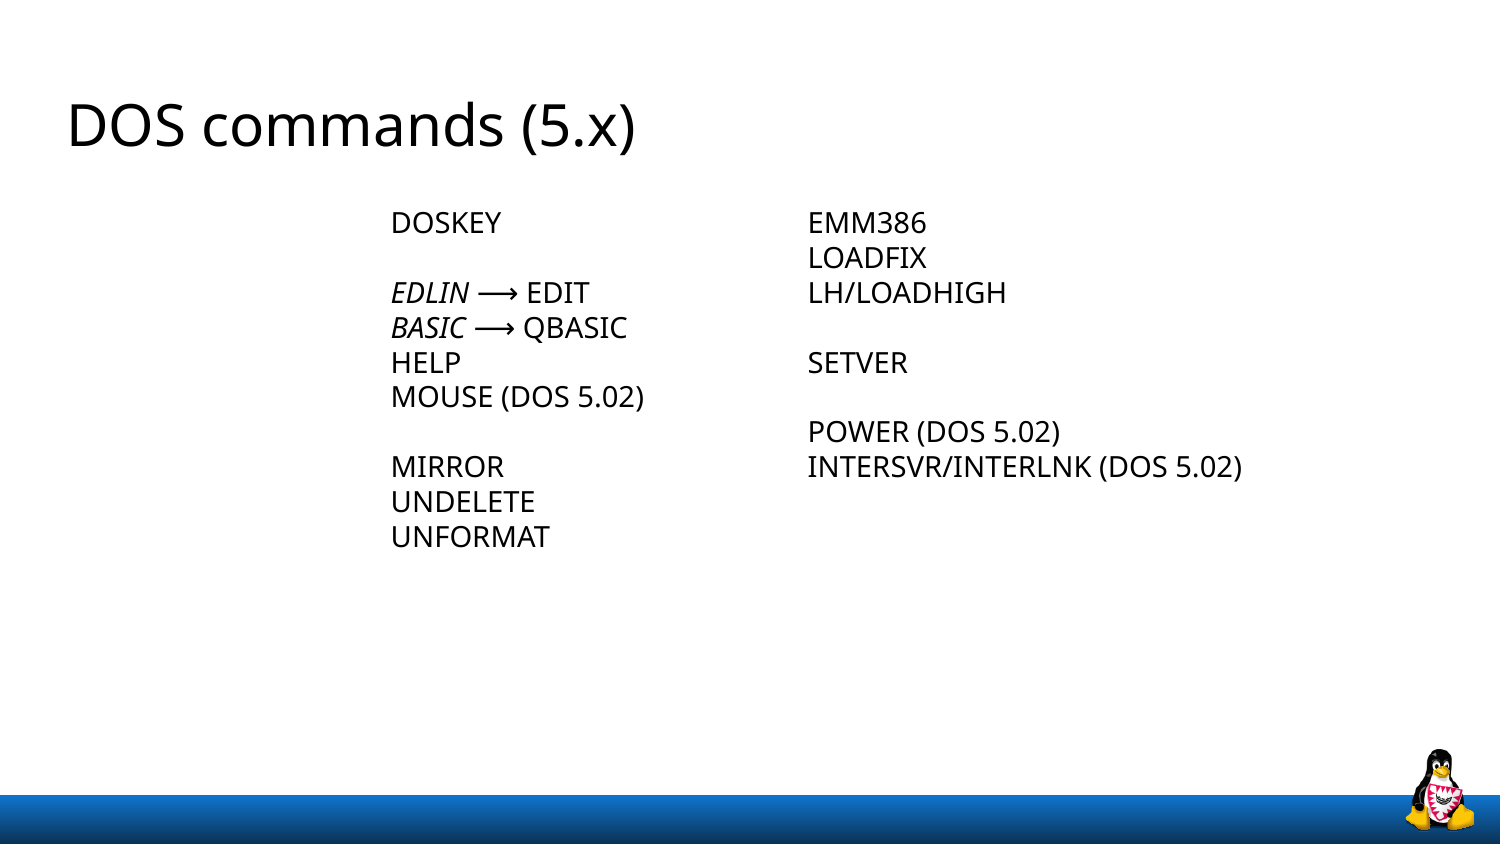

DOS commands (5.x)
# DOSKEY
EDLIN ⟶ EDIT
BASIC ⟶ QBASIC
HELP
MOUSE (DOS 5.02)
MIRROR
UNDELETE
UNFORMAT
EMM386
LOADFIX
LH/LOADHIGH
SETVER
POWER (DOS 5.02)
INTERSVR/INTERLNK (DOS 5.02)